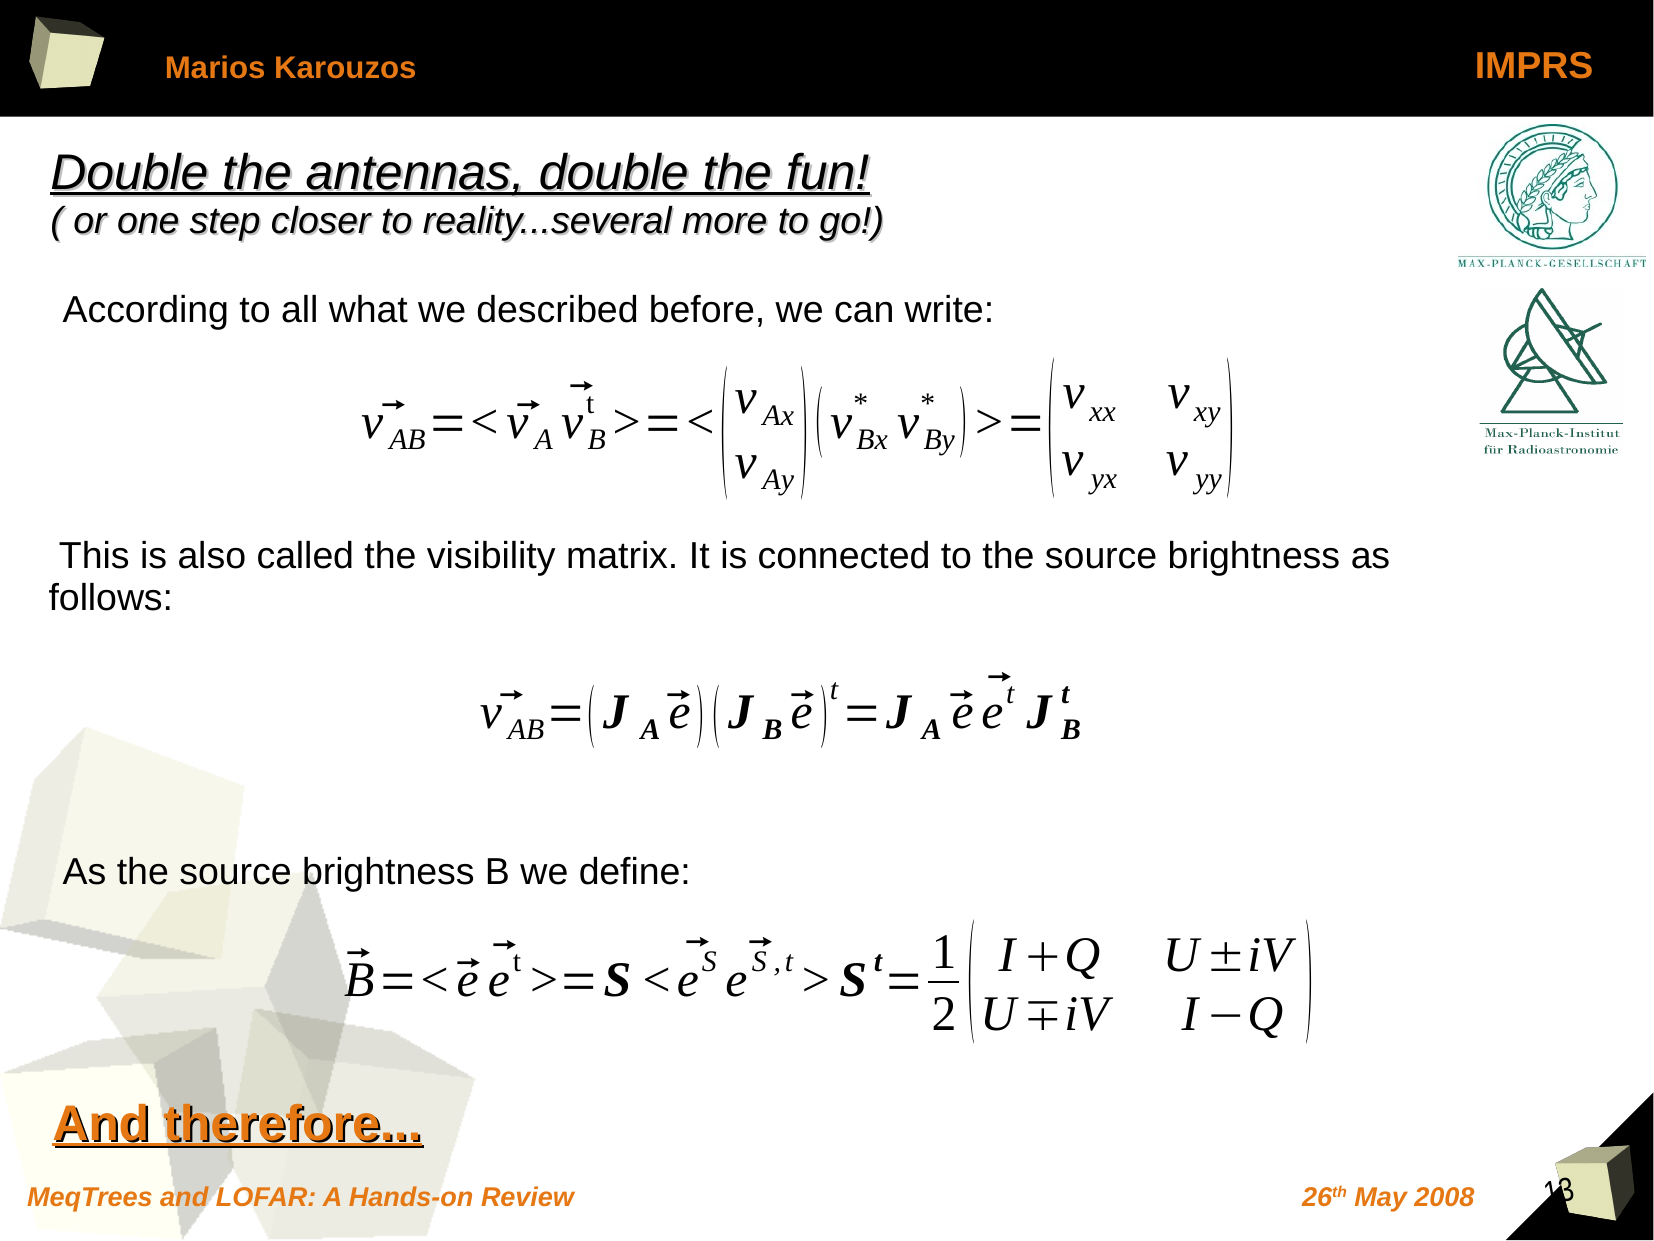

Marios Karouzos														 IMPRS
Double the antennas, double the fun!
( or one step closer to reality...several more to go!)
 According to all what we described before, we can write:
 This is also called the visibility matrix. It is connected to the source brightness as follows:
 As the source brightness B we define:
And therefore...
MeqTrees and LOFAR: A Hands-on Review										26th May 2008